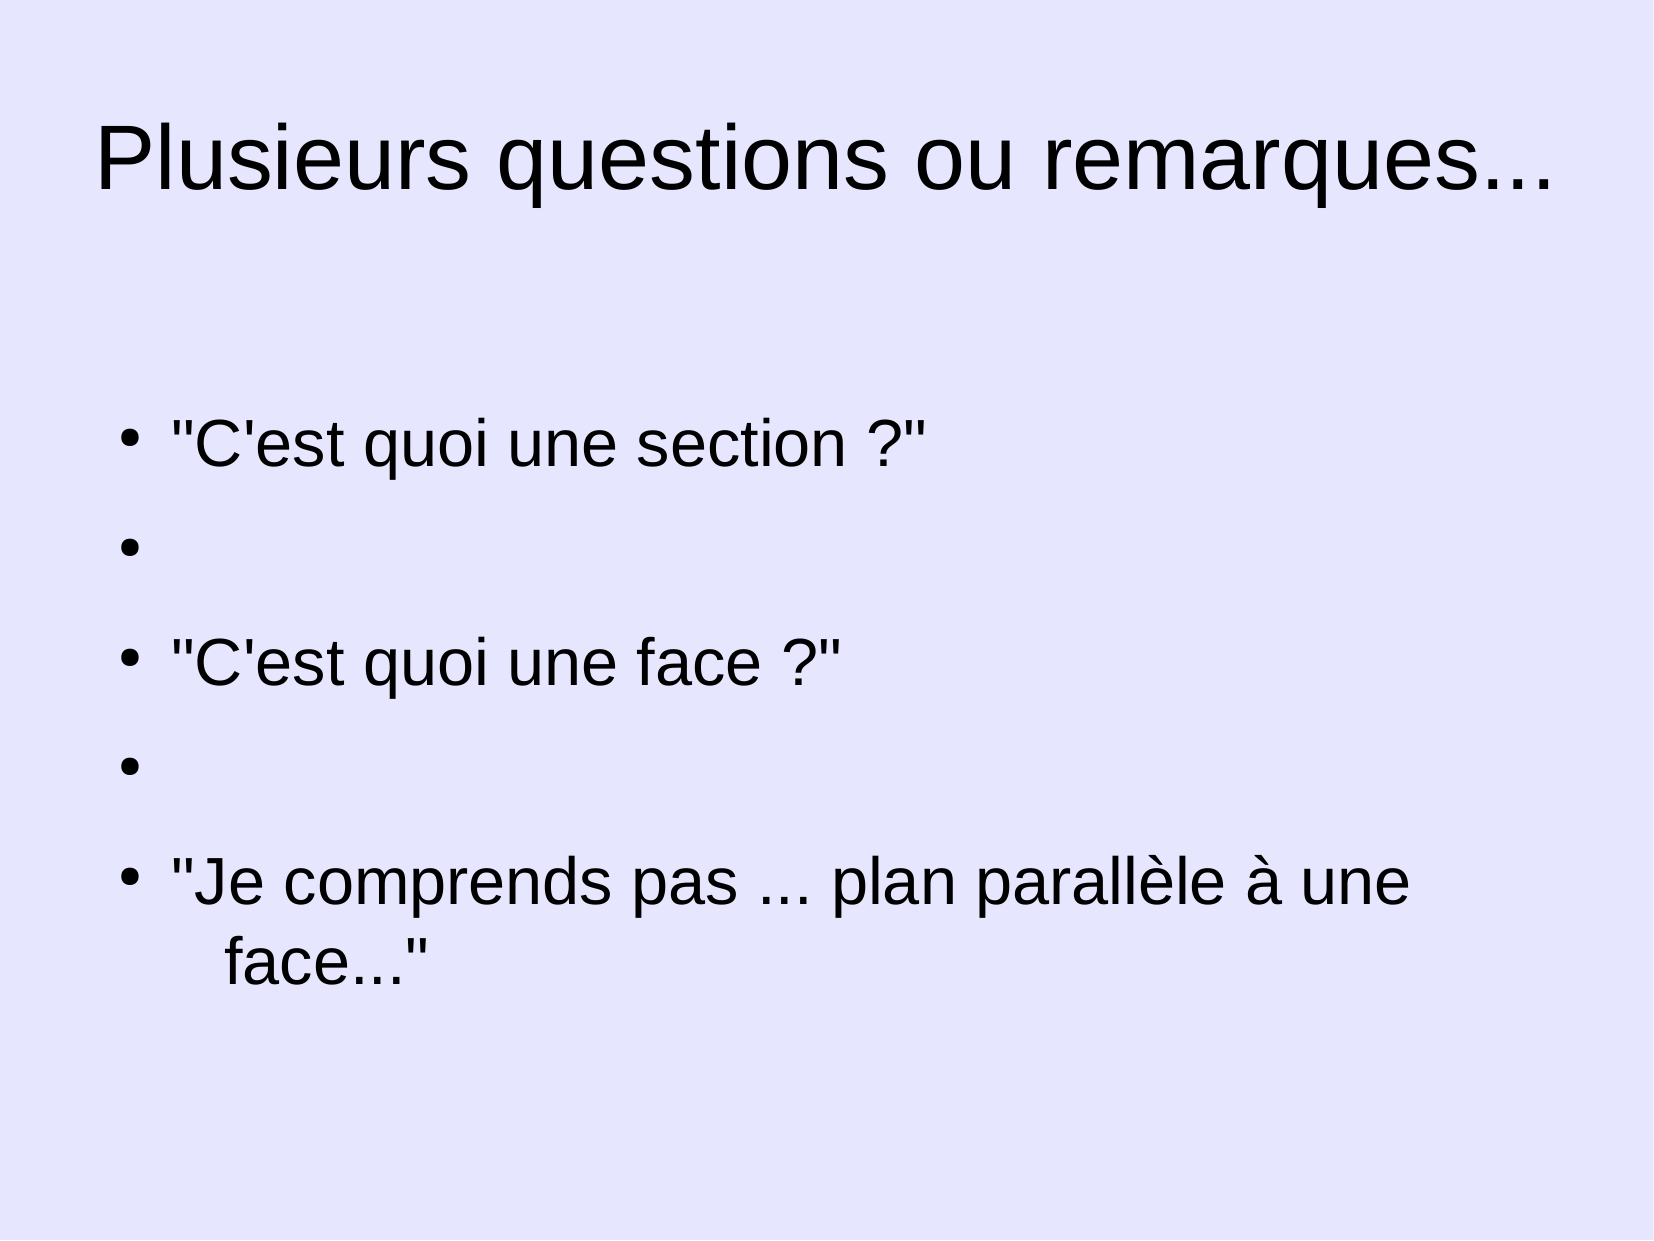

# Plusieurs questions ou remarques...
"C'est quoi une section ?"
"C'est quoi une face ?"
"Je comprends pas ... plan parallèle à une face..."